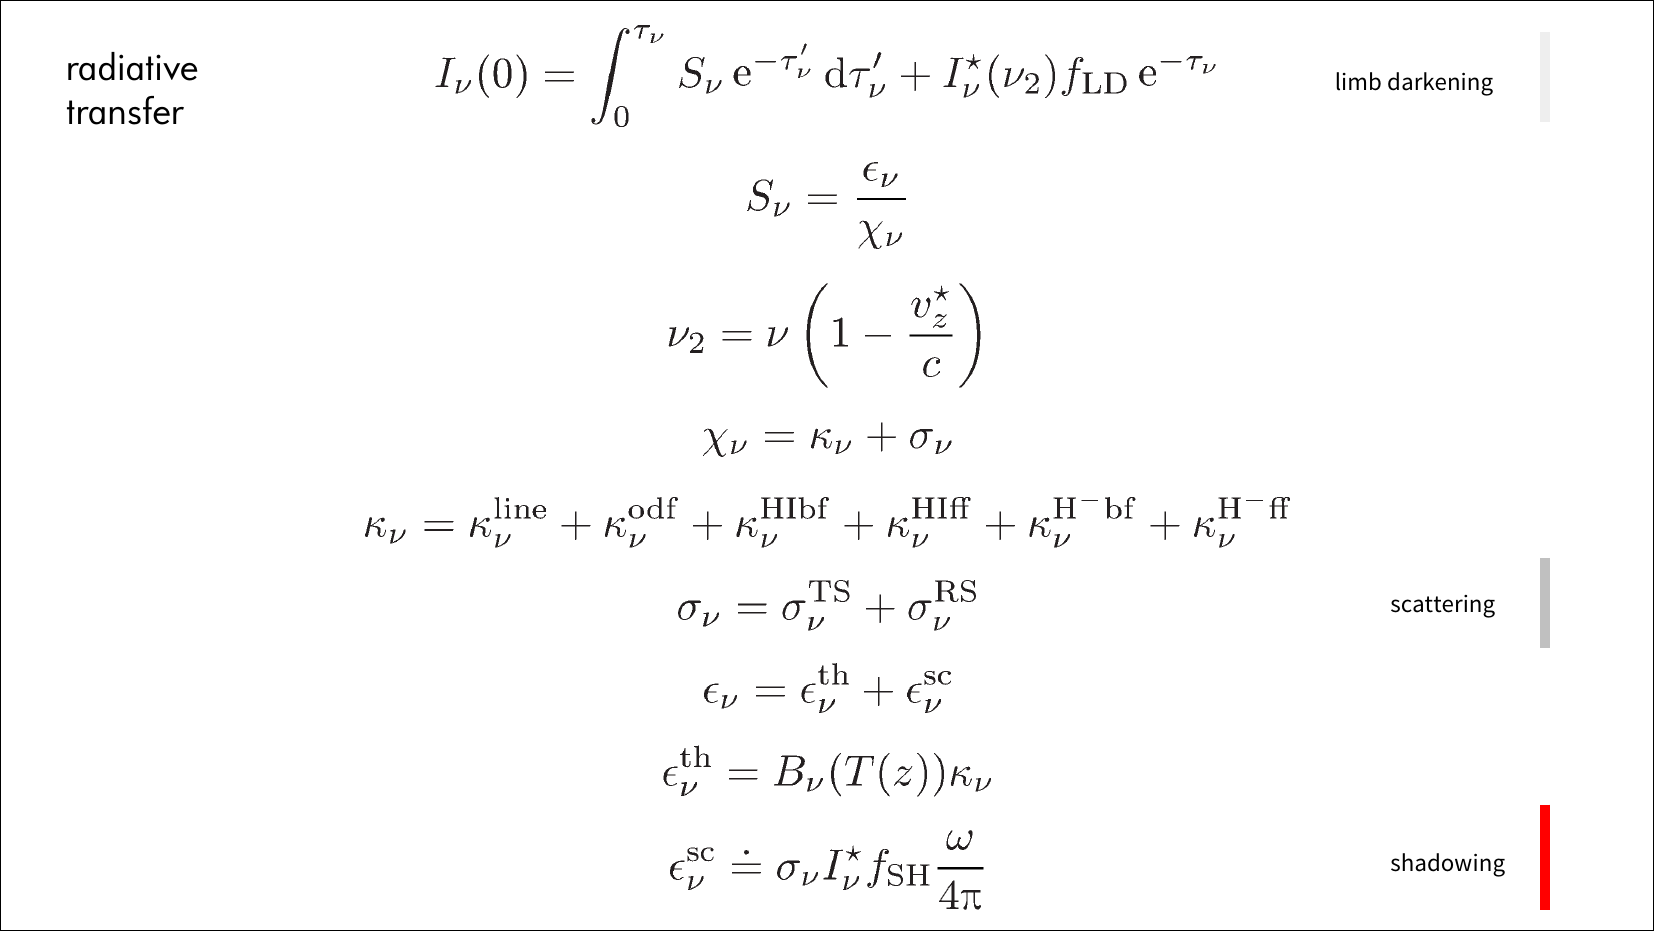

#
radiative
transfer
limb darkening
scattering
shadowing